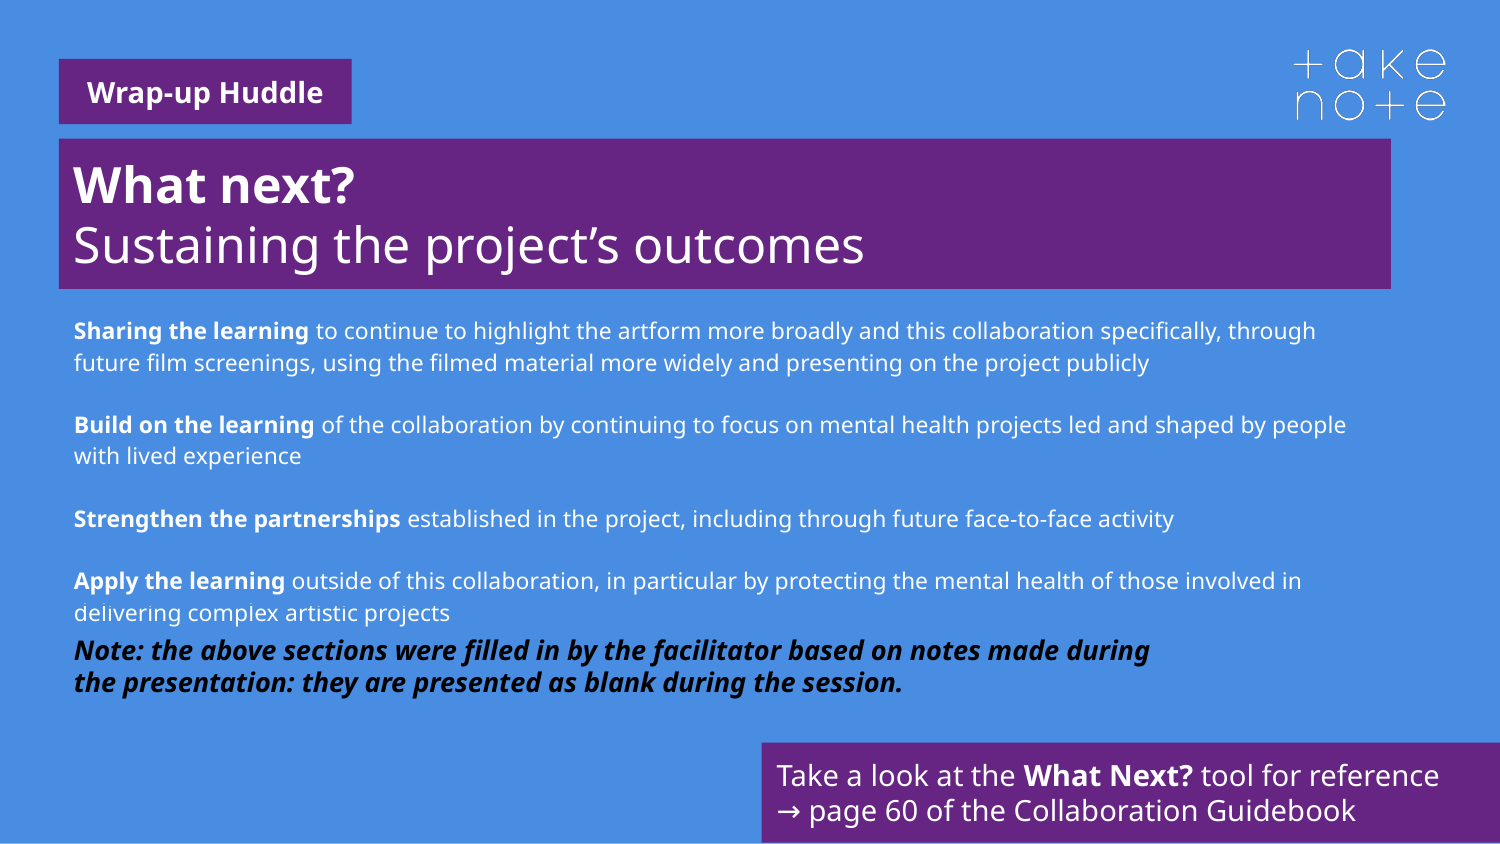

Wrap-up Huddle
What next?
Sustaining the project’s outcomes
| Sharing the learning to continue to highlight the artform more broadly and this collaboration specifically, through future film screenings, using the filmed material more widely and presenting on the project publicly Build on the learning of the collaboration by continuing to focus on mental health projects led and shaped by people with lived experience Strengthen the partnerships established in the project, including through future face-to-face activity Apply the learning outside of this collaboration, in particular by protecting the mental health of those involved in delivering complex artistic projects |
| --- |
Note: the above sections were filled in by the facilitator based on notes made during the presentation: they are presented as blank during the session.
Take a look at the What Next? tool for reference
→ page 60 of the Collaboration Guidebook